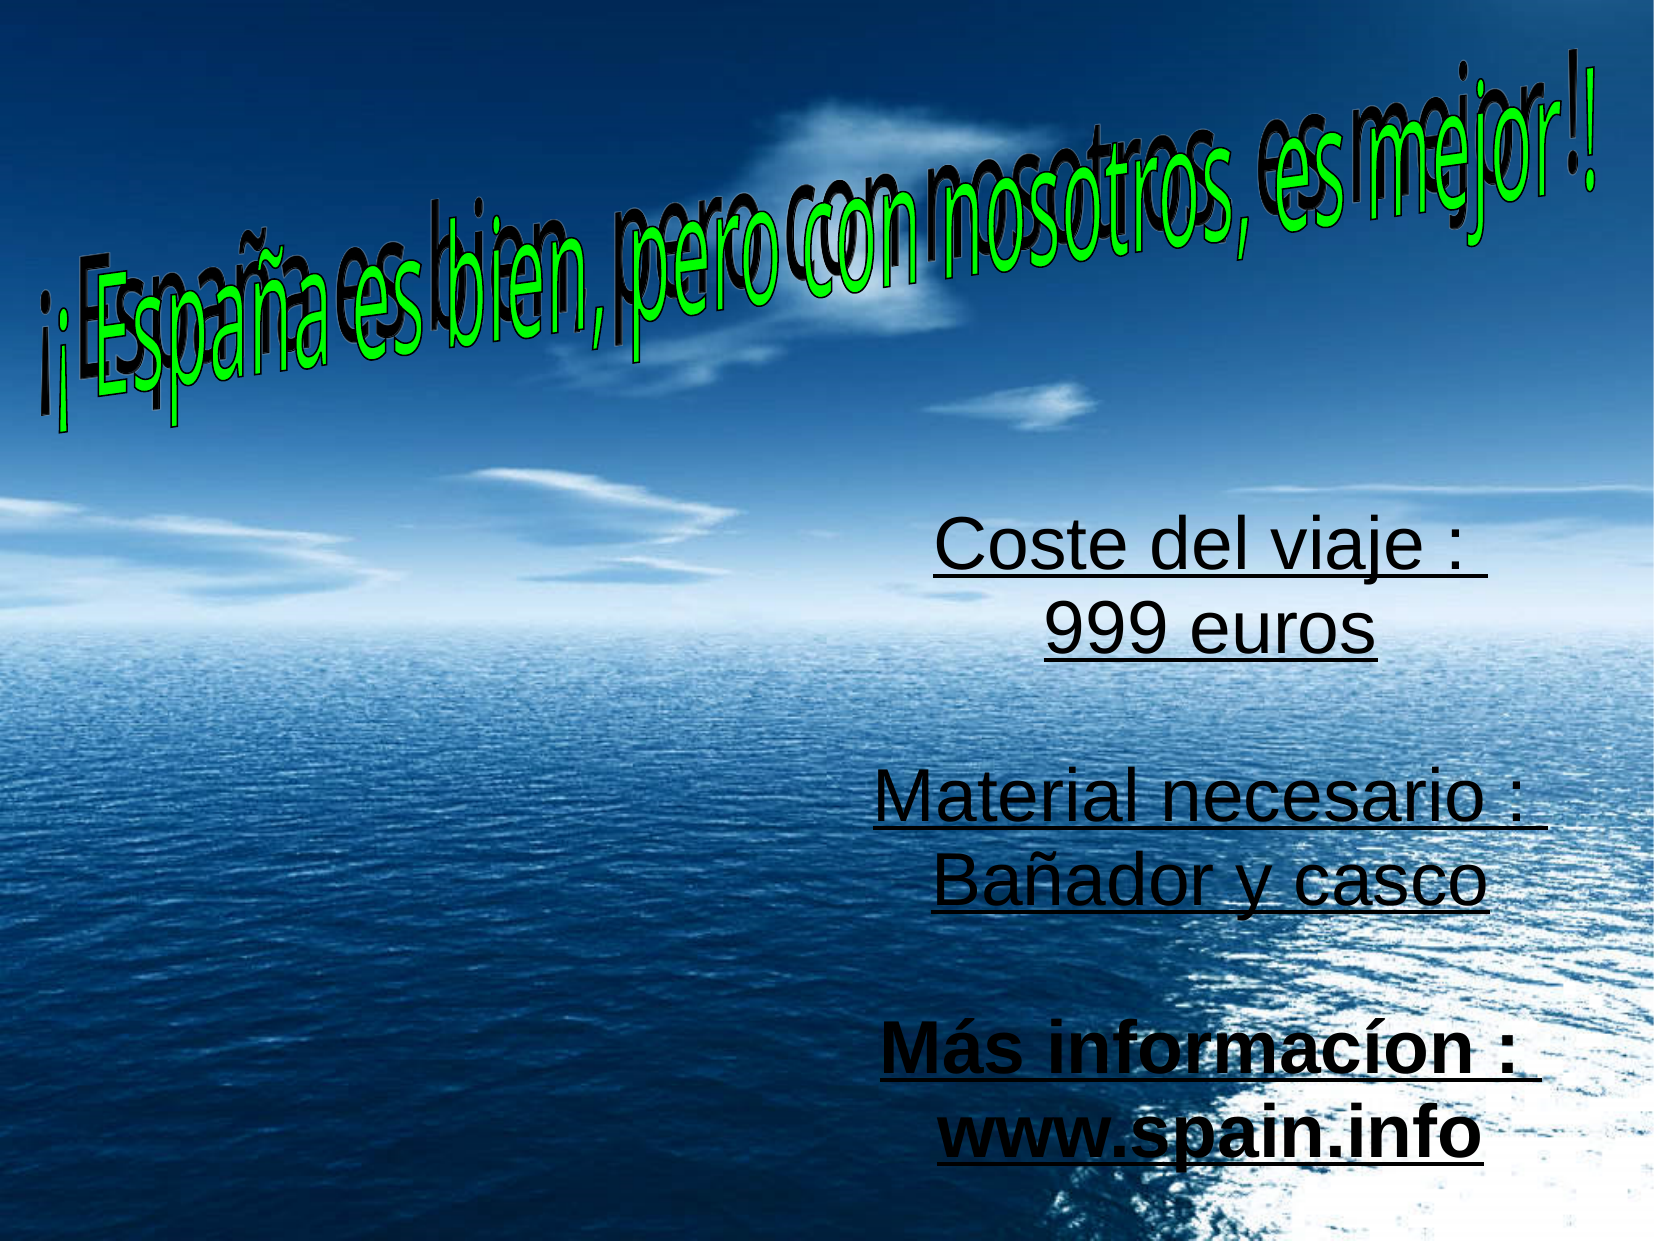

¡ España es bien, pero con nosotros, es mejor !
Coste del viaje :
999 euros
Material necesario :
Bañador y casco
Más informacíon :
www.spain.info